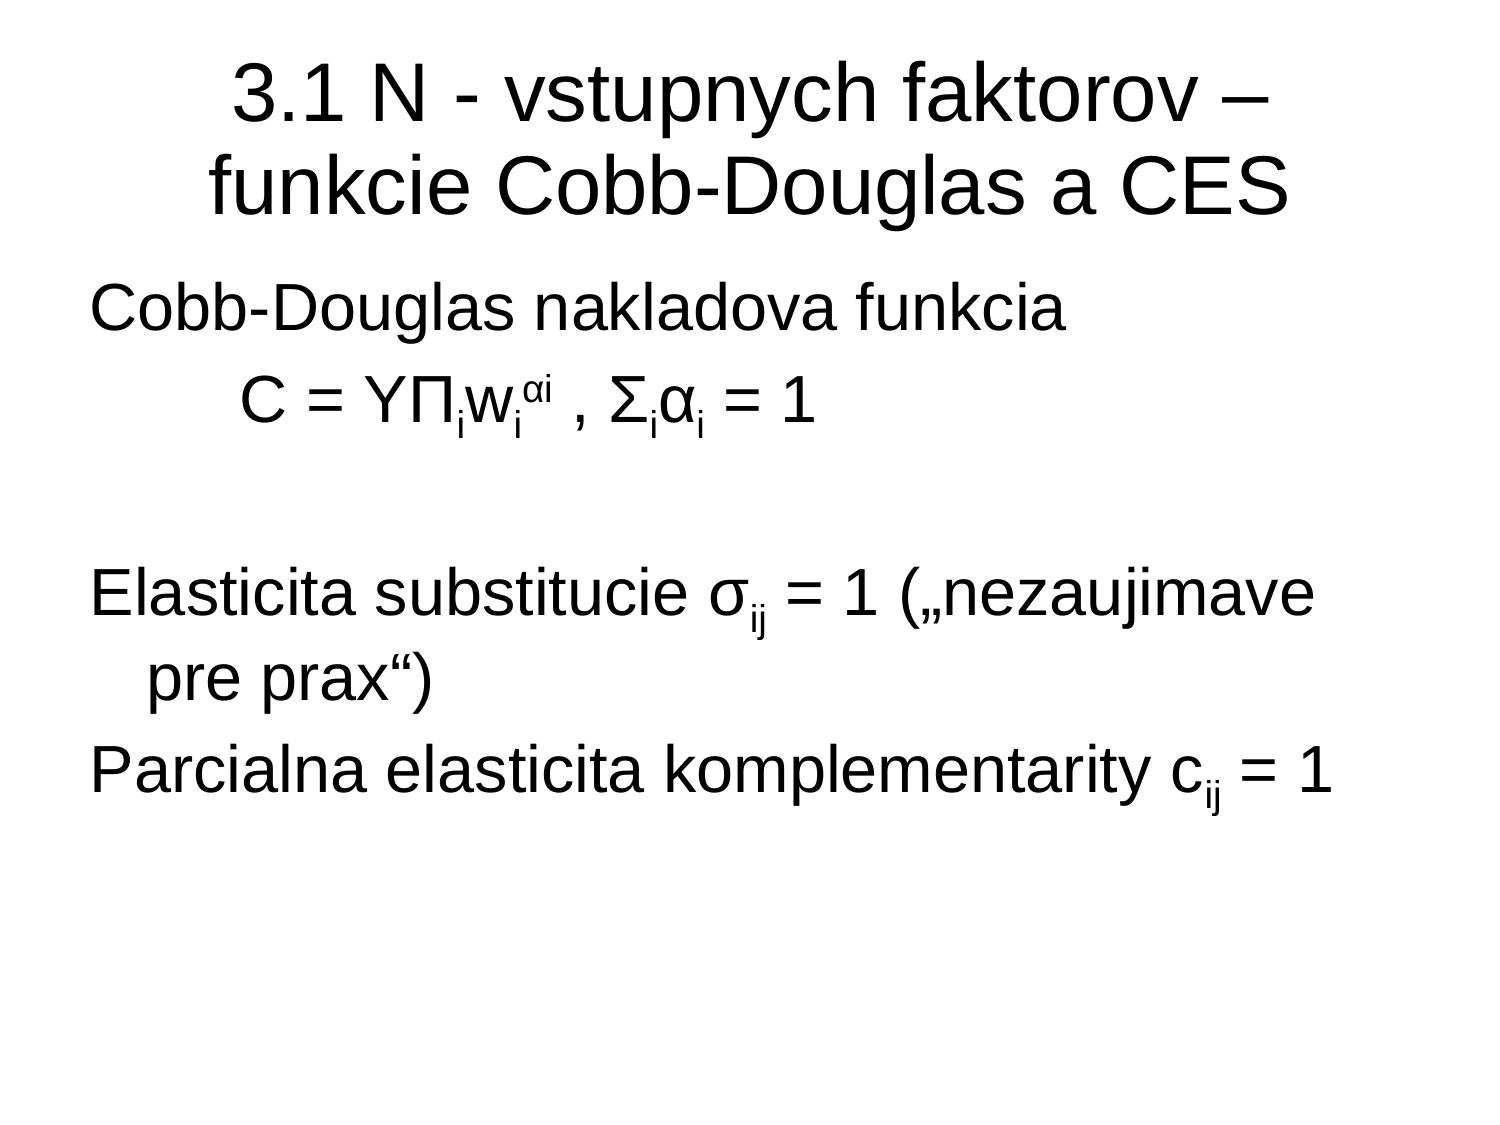

# 3.1 N - vstupnych faktorov – funkcie Cobb-Douglas a CES
Cobb-Douglas nakladova funkcia
		C = YΠiwiαi , Σiαi = 1
Elasticita substitucie σij = 1 („nezaujimave pre prax“)
Parcialna elasticita komplementarity cij = 1